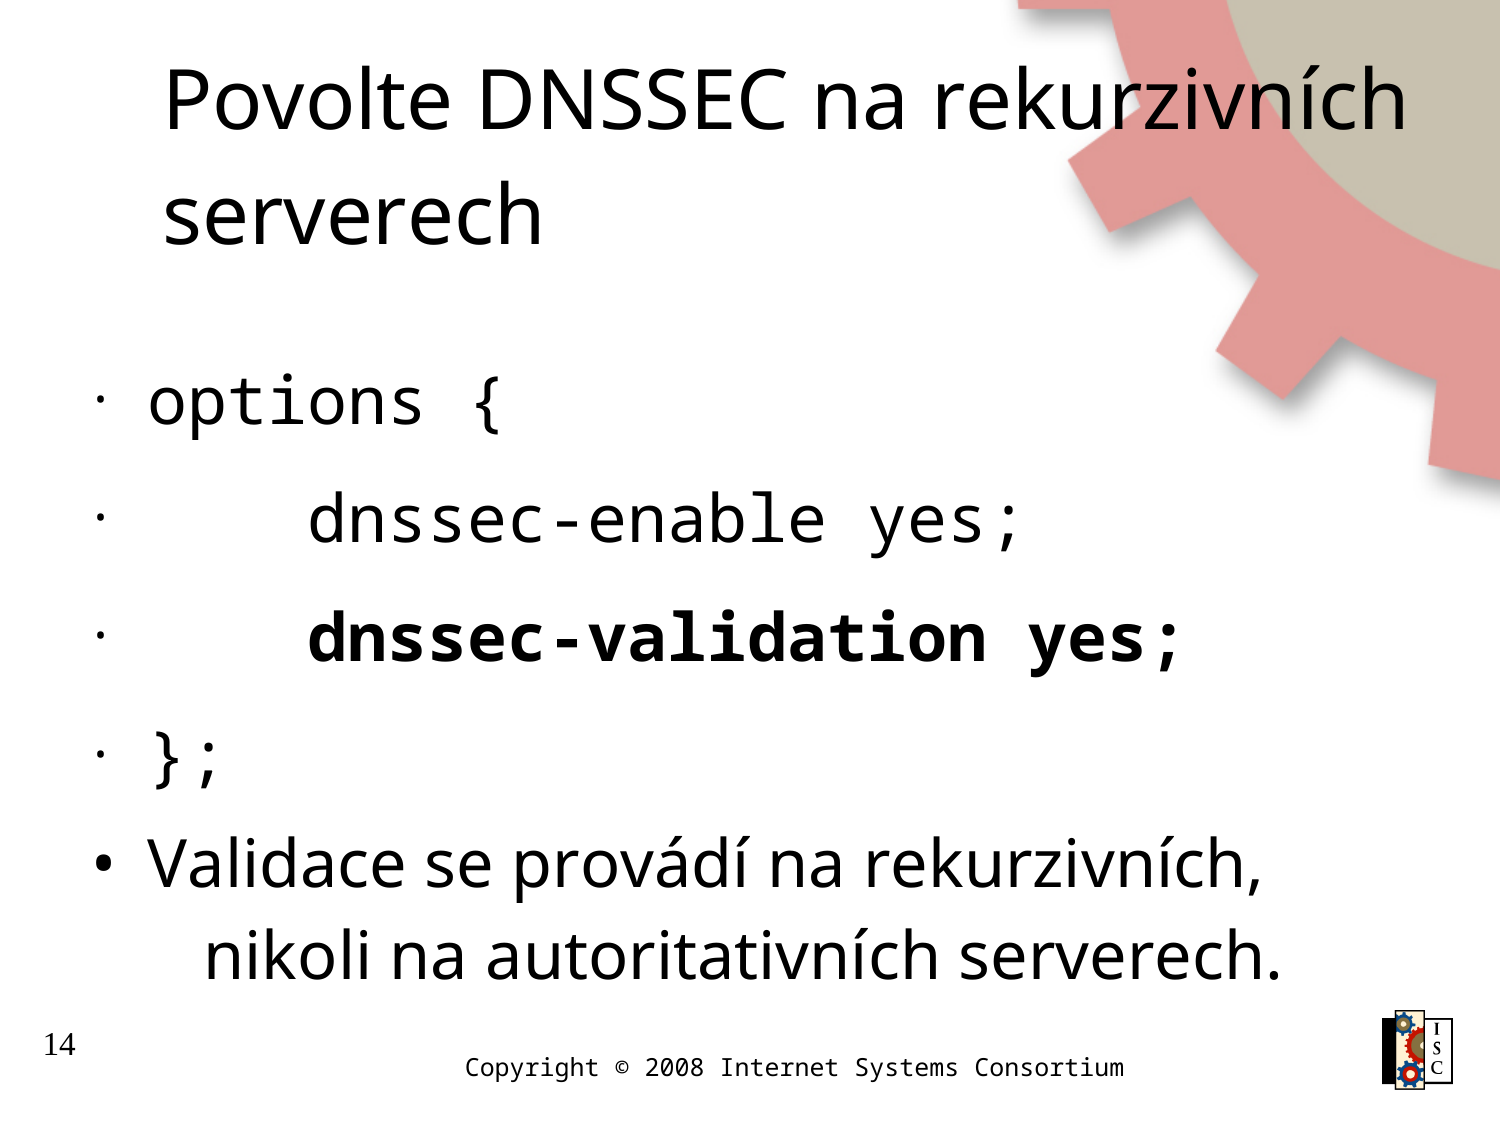

# Povolte DNSSEC na rekurzivních serverech
options {
 dnssec-enable yes;
 dnssec-validation yes;
};
Validace se provádí na rekurzivních, nikoli na autoritativních serverech.